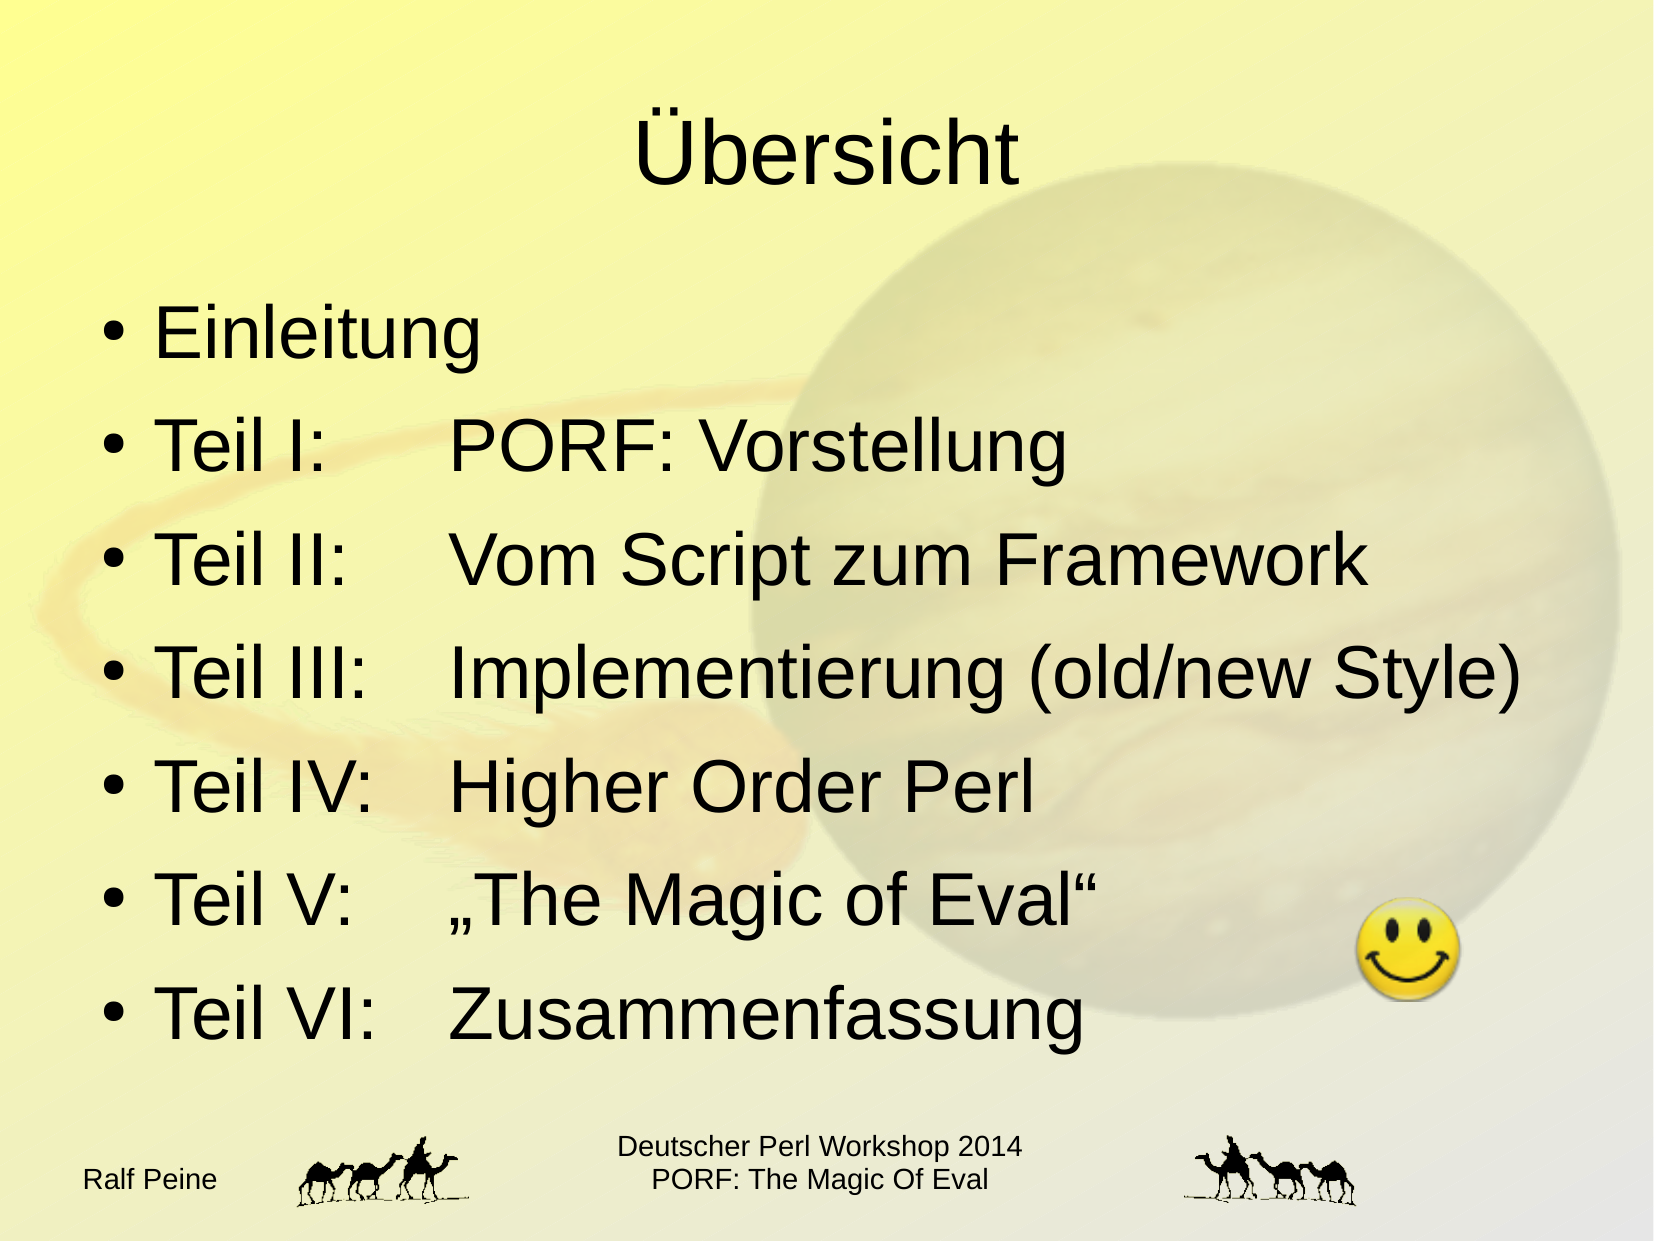

# Übersicht
Einleitung
Teil I: 		PORF: Vorstellung
Teil II: 		Vom Script zum Framework
Teil III:		Implementierung (old/new Style)
Teil IV:	Higher Order Perl
Teil V:		„The Magic of Eval“
Teil VI:	Zusammenfassung